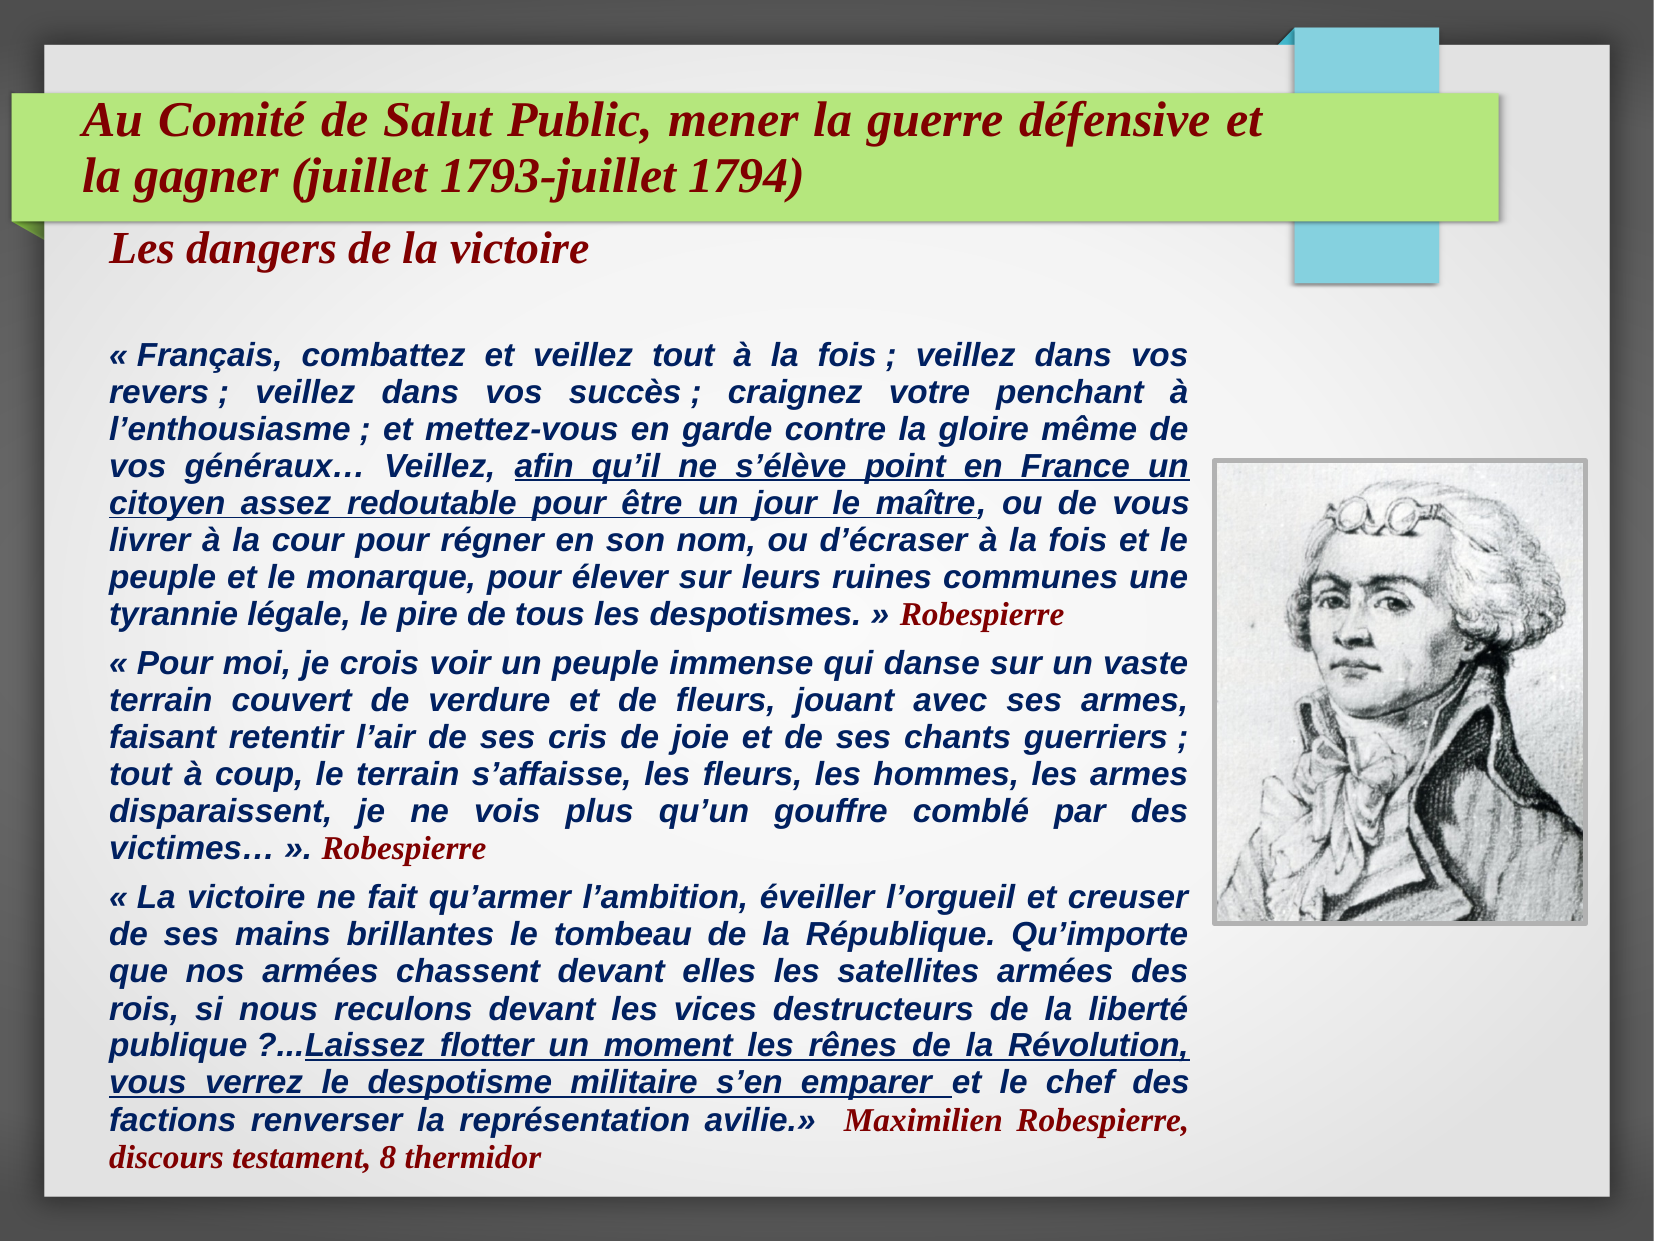

# Au Comité de Salut Public, mener la guerre défensive et la gagner (juillet 1793-juillet 1794)
Les dangers de la victoire
« Français, combattez et veillez tout à la fois ; veillez dans vos revers ; veillez dans vos succès ; craignez votre penchant à l’enthousiasme ; et mettez-vous en garde contre la gloire même de vos généraux… Veillez, afin qu’il ne s’élève point en France un citoyen assez redoutable pour être un jour le maître, ou de vous livrer à la cour pour régner en son nom, ou d’écraser à la fois et le peuple et le monarque, pour élever sur leurs ruines communes une tyrannie légale, le pire de tous les despotismes. » Robespierre
« Pour moi, je crois voir un peuple immense qui danse sur un vaste terrain couvert de verdure et de fleurs, jouant avec ses armes, faisant retentir l’air de ses cris de joie et de ses chants guerriers ; tout à coup, le terrain s’affaisse, les fleurs, les hommes, les armes disparaissent, je ne vois plus qu’un gouffre comblé par des victimes… ». Robespierre
« La victoire ne fait qu’armer l’ambition, éveiller l’orgueil et creuser de ses mains brillantes le tombeau de la République. Qu’importe que nos armées chassent devant elles les satellites armées des rois, si nous reculons devant les vices destructeurs de la liberté publique ?...Laissez flotter un moment les rênes de la Révolution, vous verrez le despotisme militaire s’en emparer et le chef des factions renverser la représentation avilie.» Maximilien Robespierre, discours testament, 8 thermidor